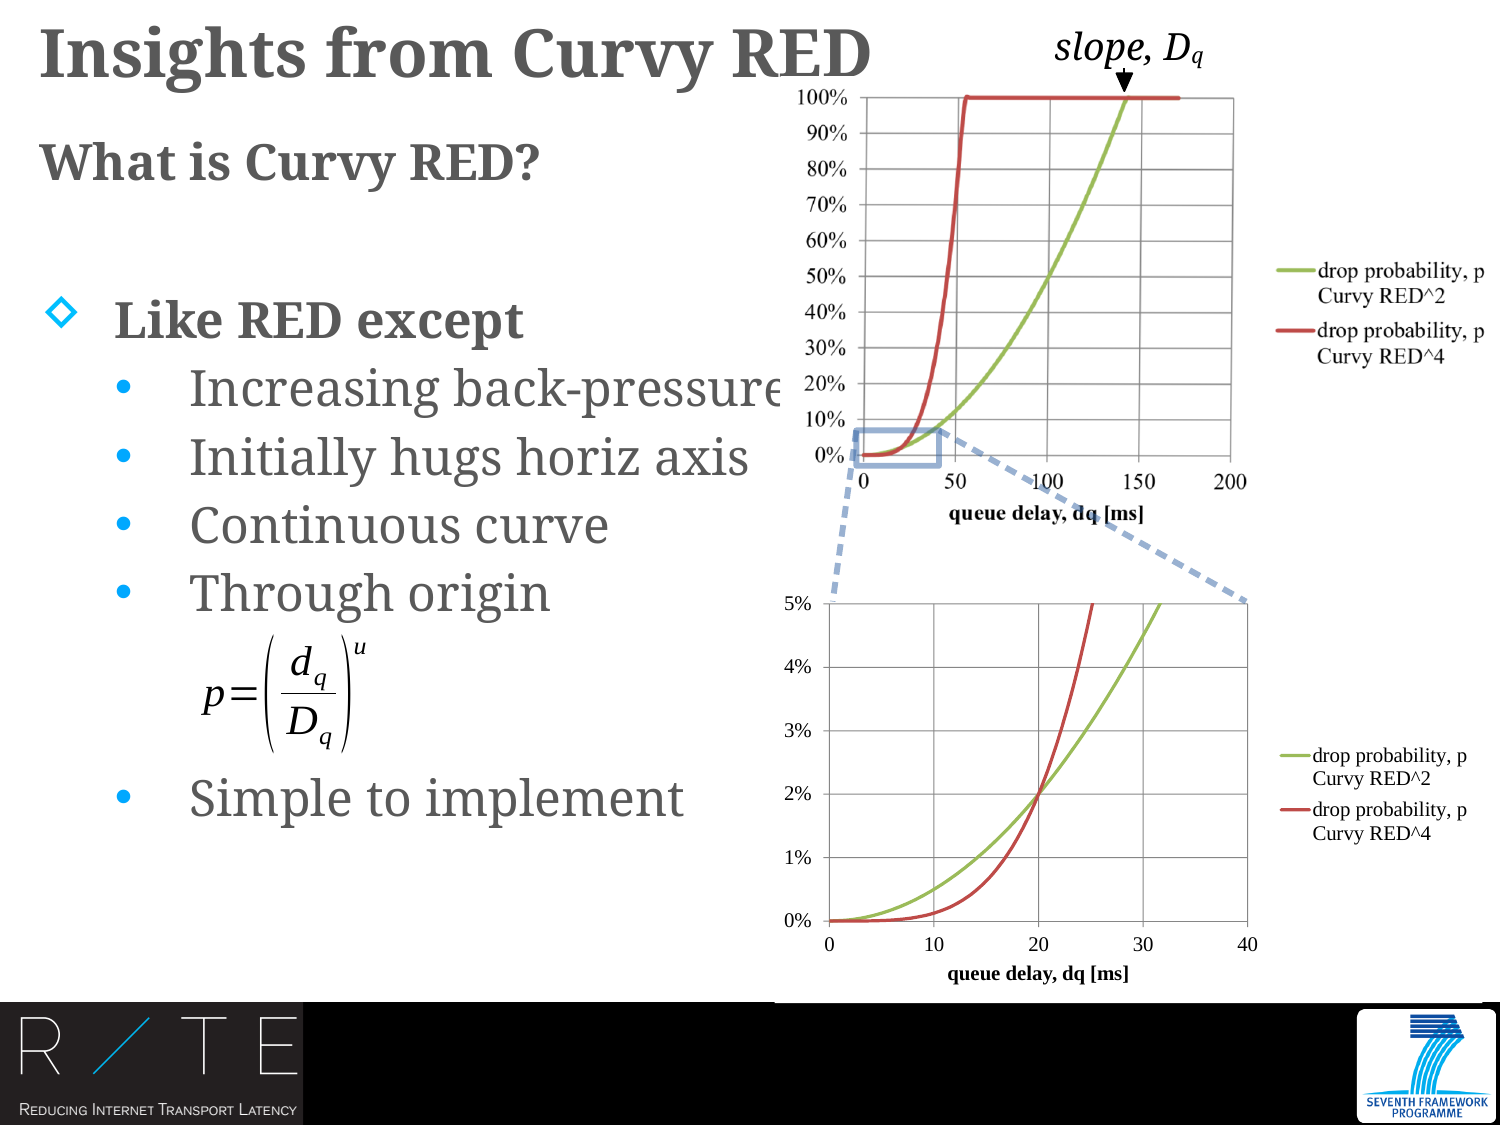

# Insights from Curvy RED
slope, Dq
What is Curvy RED?
Like RED except
Increasing back-pressure
Initially hugs horiz axis
Continuous curve
Through origin
Simple to implement